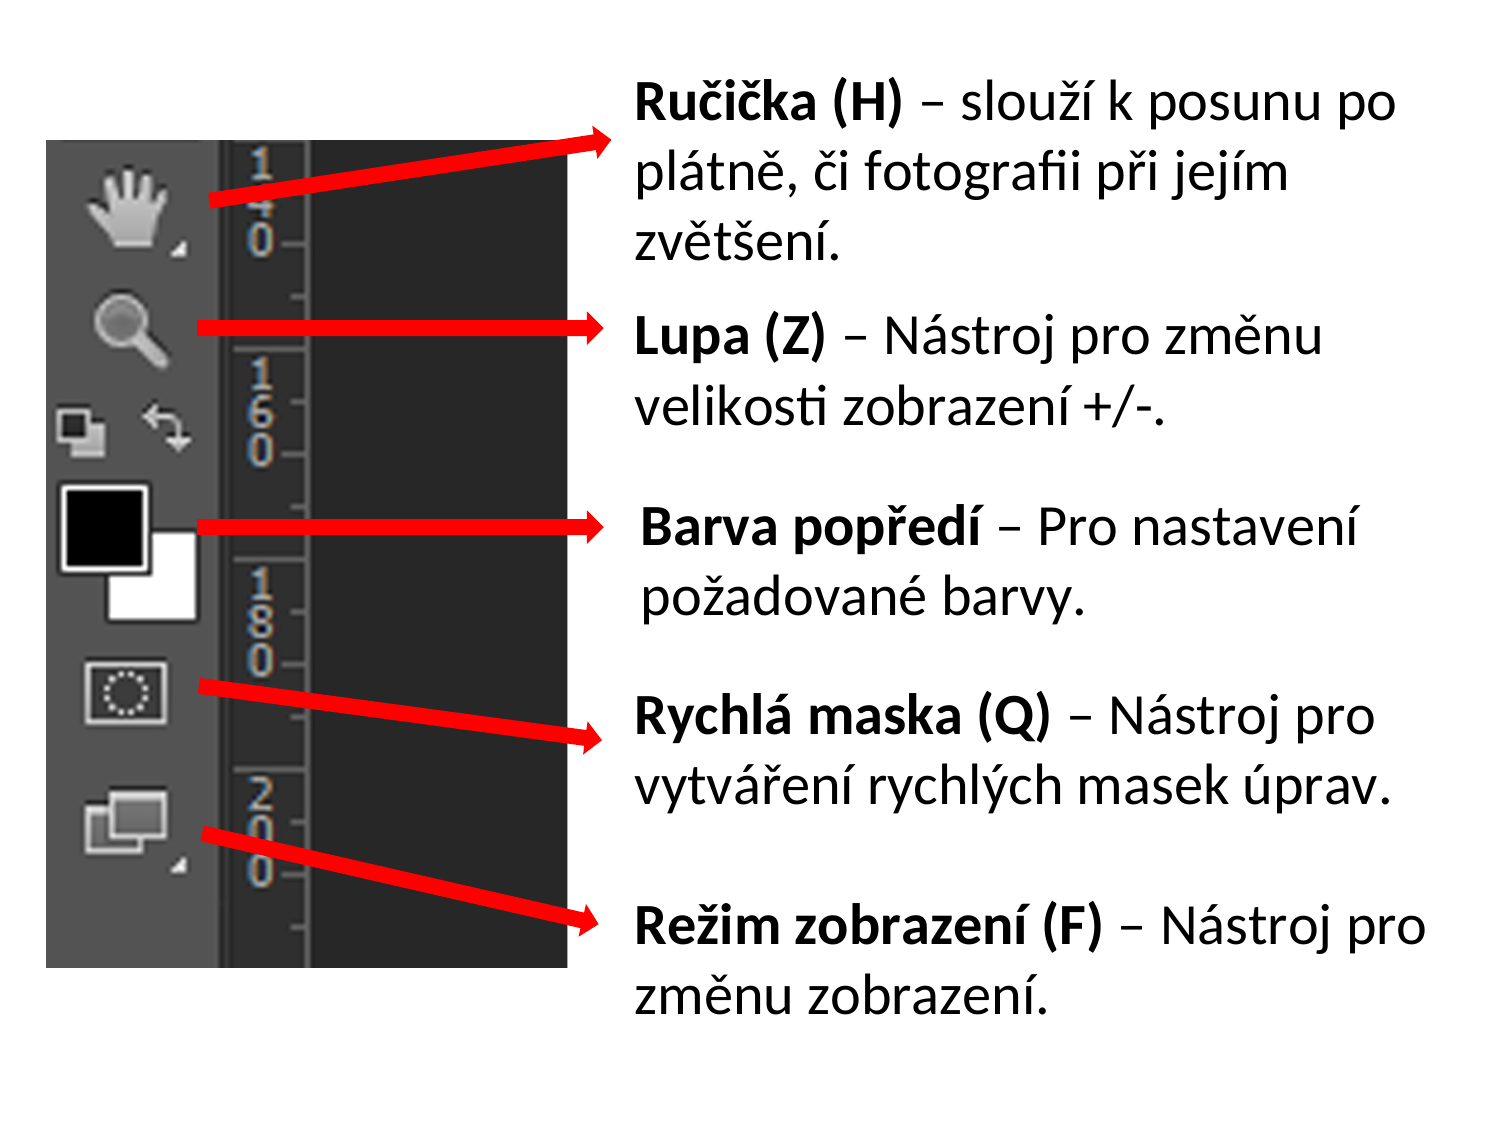

Ručička (H) – slouží k posunu po plátně, či fotografii při jejím zvětšení.
Lupa (Z) – Nástroj pro změnu velikosti zobrazení +/-.
Barva popředí – Pro nastavení požadované barvy.
Rychlá maska (Q) – Nástroj pro vytváření rychlých masek úprav.
Režim zobrazení (F) – Nástroj pro změnu zobrazení.